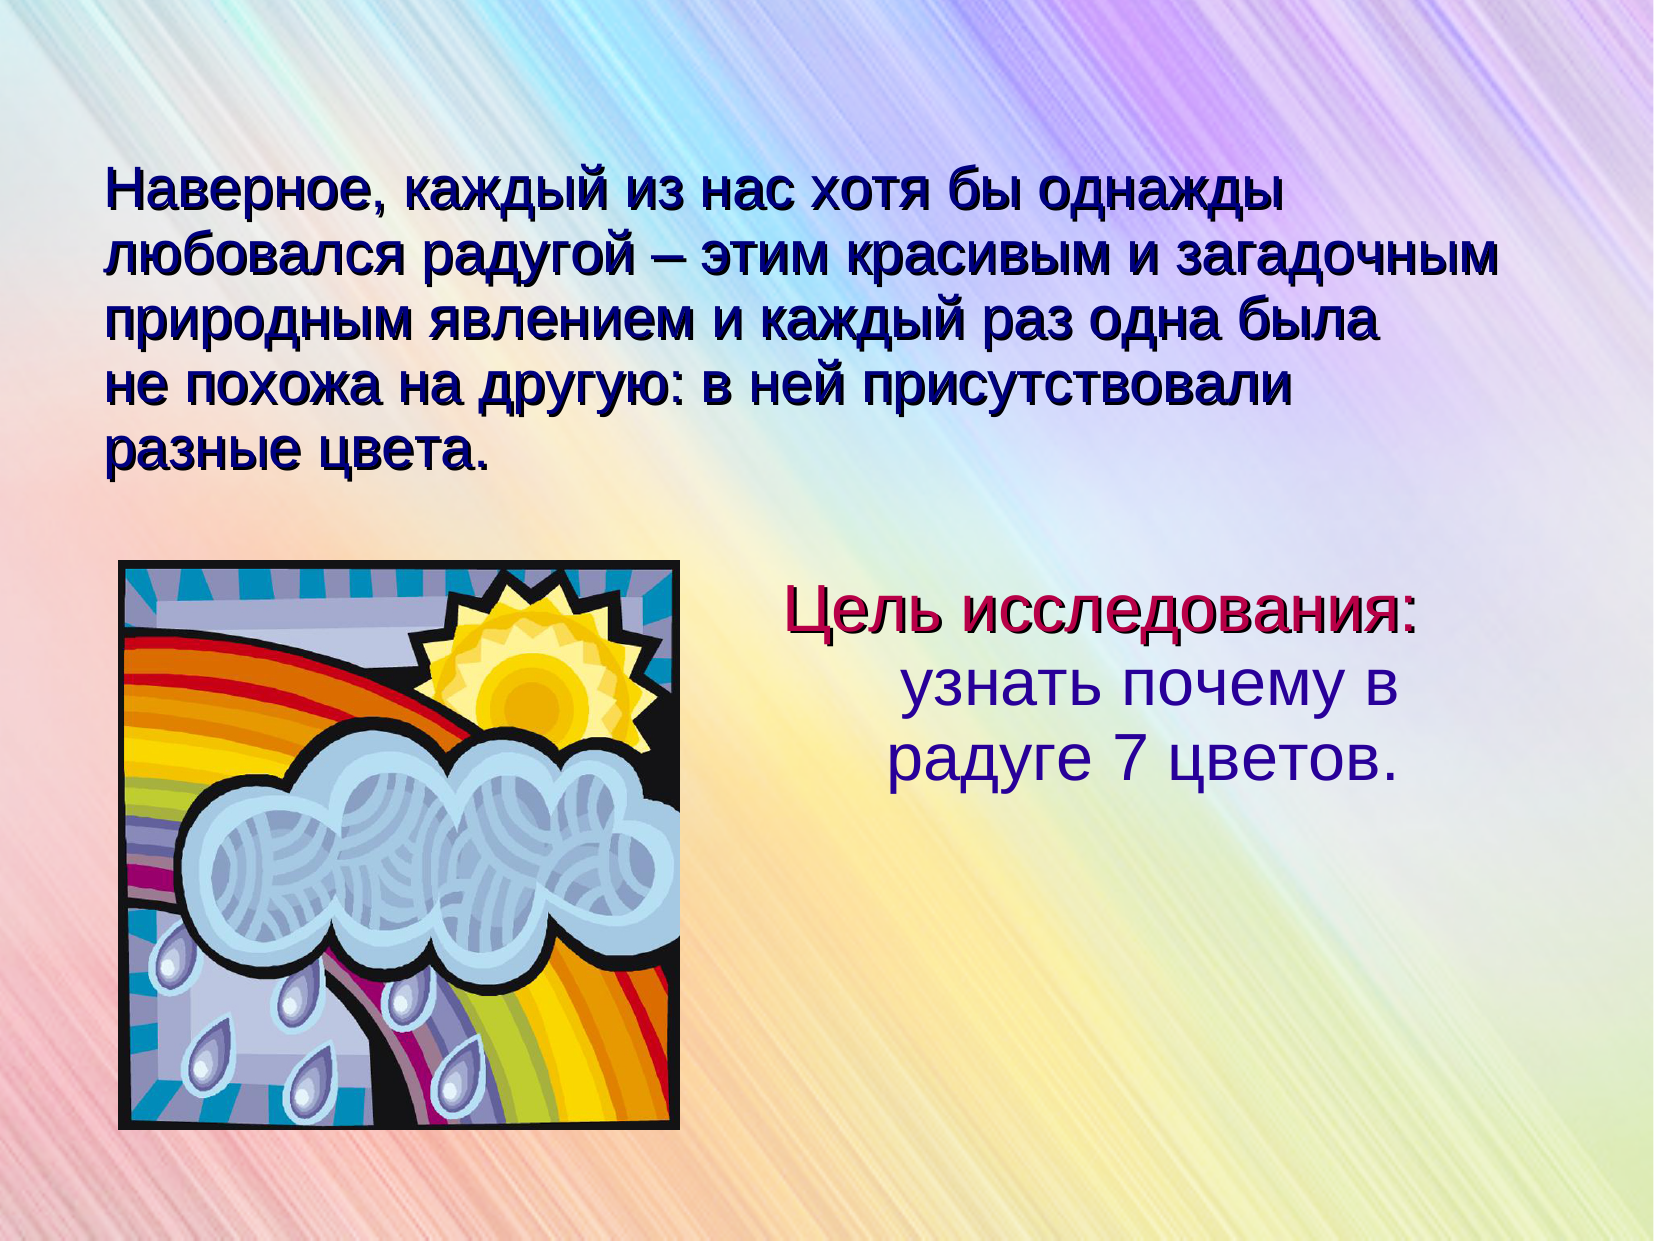

Наверное, каждый из нас хотя бы однажды
любовался радугой – этим красивым и загадочным
природным явлением и каждый раз одна была
не похожа на другую: в ней присутствовали
разные цвета.
Цель исследования:
узнать почему в
радуге 7 цветов.